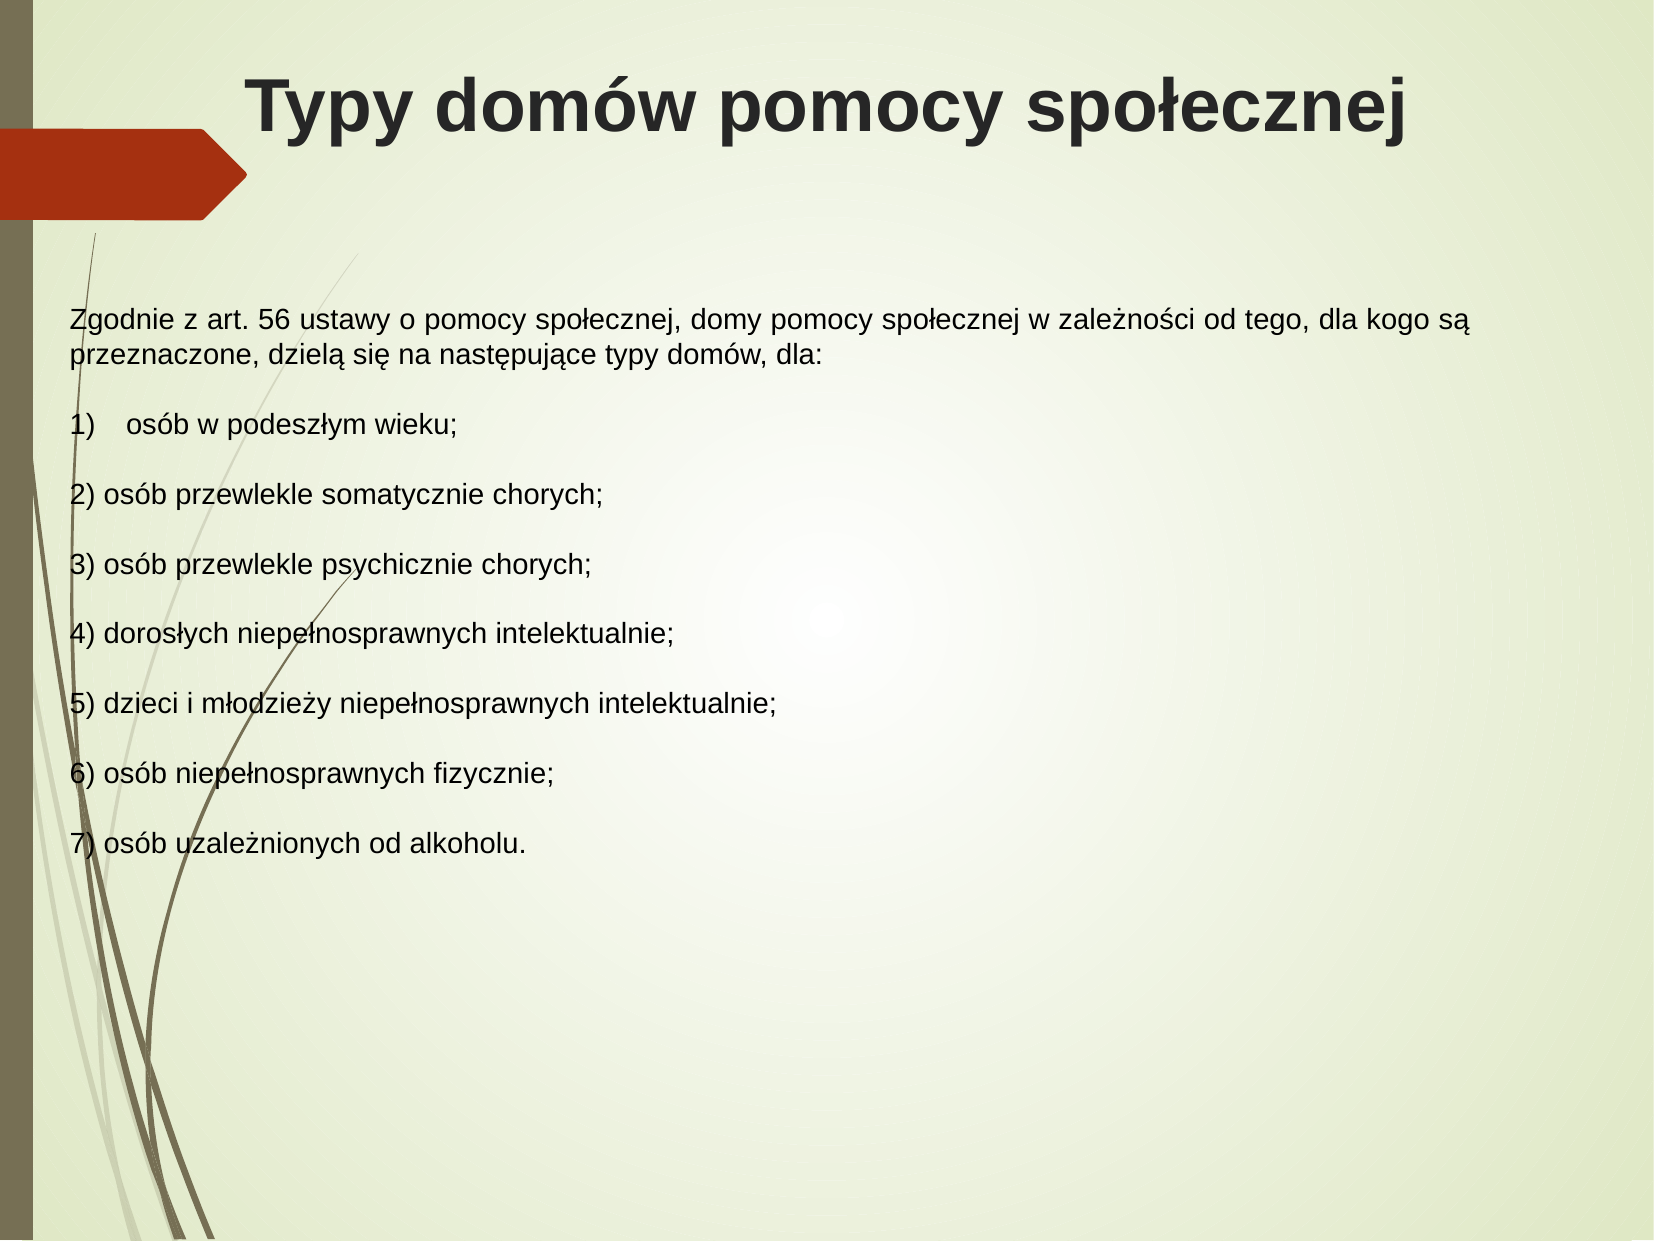

# Typy domów pomocy społecznej
Zgodnie z art. 56 ustawy o pomocy społecznej, domy pomocy społecznej w zależności od tego, dla kogo są przeznaczone, dzielą się na następujące typy domów, dla:
osób w podeszłym wieku;
2) osób przewlekle somatycznie chorych;
3) osób przewlekle psychicznie chorych;
4) dorosłych niepełnosprawnych intelektualnie;
5) dzieci i młodzieży niepełnosprawnych intelektualnie;
6) osób niepełnosprawnych fizycznie;
7) osób uzależnionych od alkoholu.